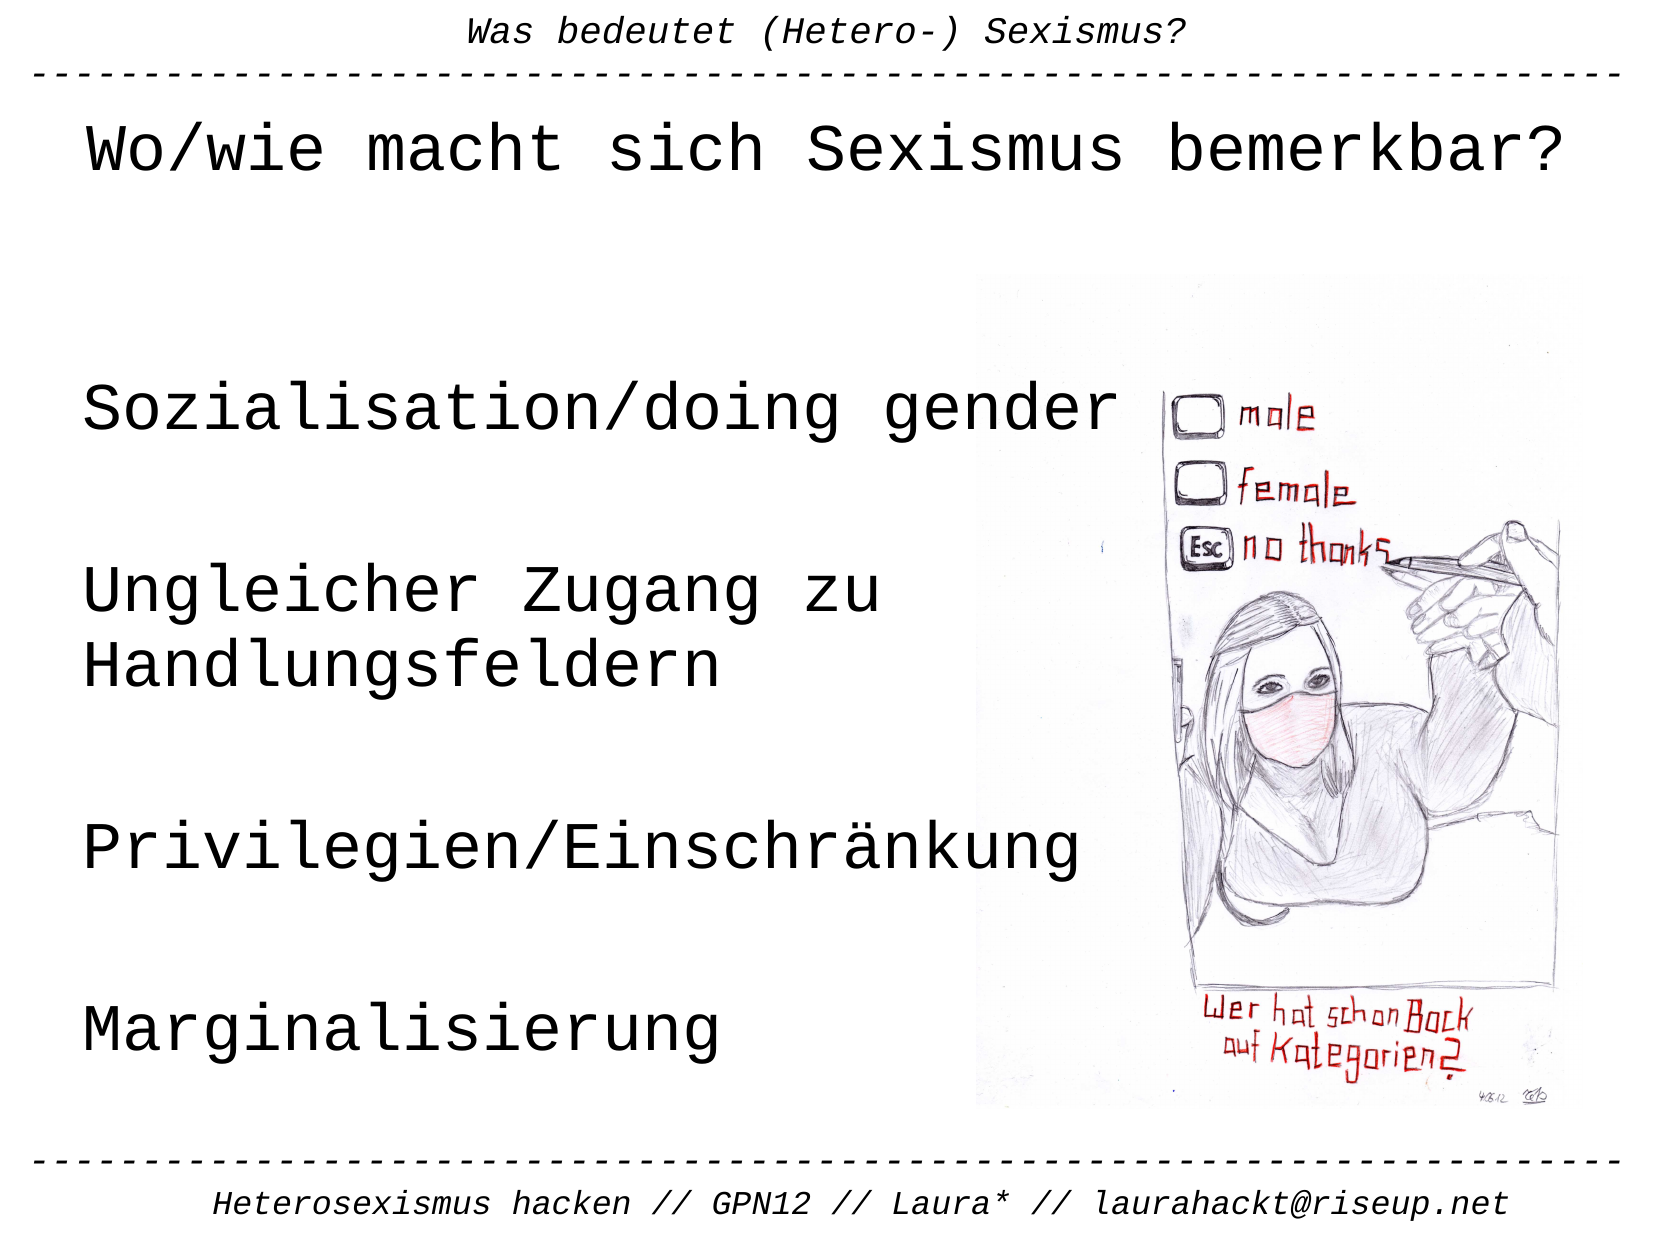

Was bedeutet (Hetero-) Sexismus?
-----------------------------------------------------------------------
# Wo/wie macht sich Sexismus bemerkbar?
Sozialisation/doing gender
Ungleicher Zugang zu Handlungsfeldern
Privilegien/Einschränkung
Marginalisierung
-----------------------------------------------------------------------
Heterosexismus hacken // GPN12 // Laura* // laurahackt@riseup.net